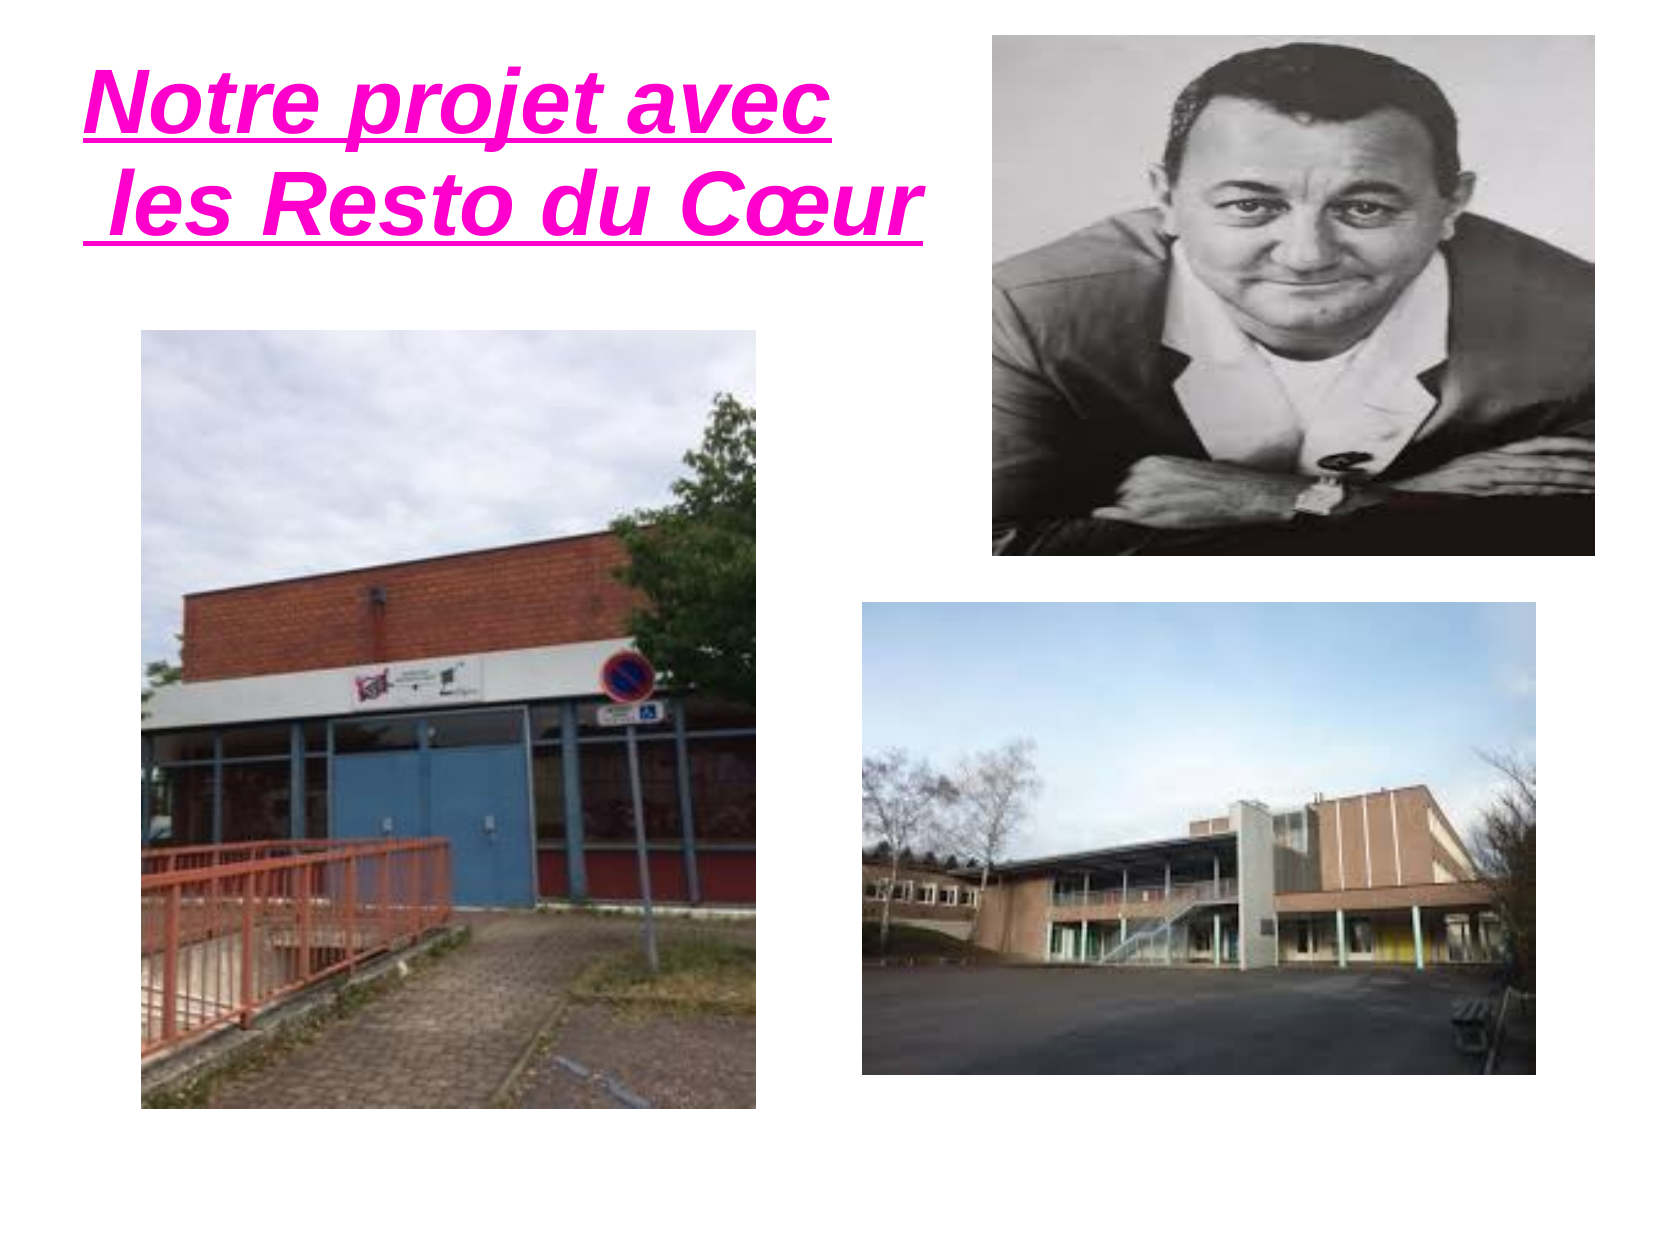

# Notre projet avec les Resto du Cœur